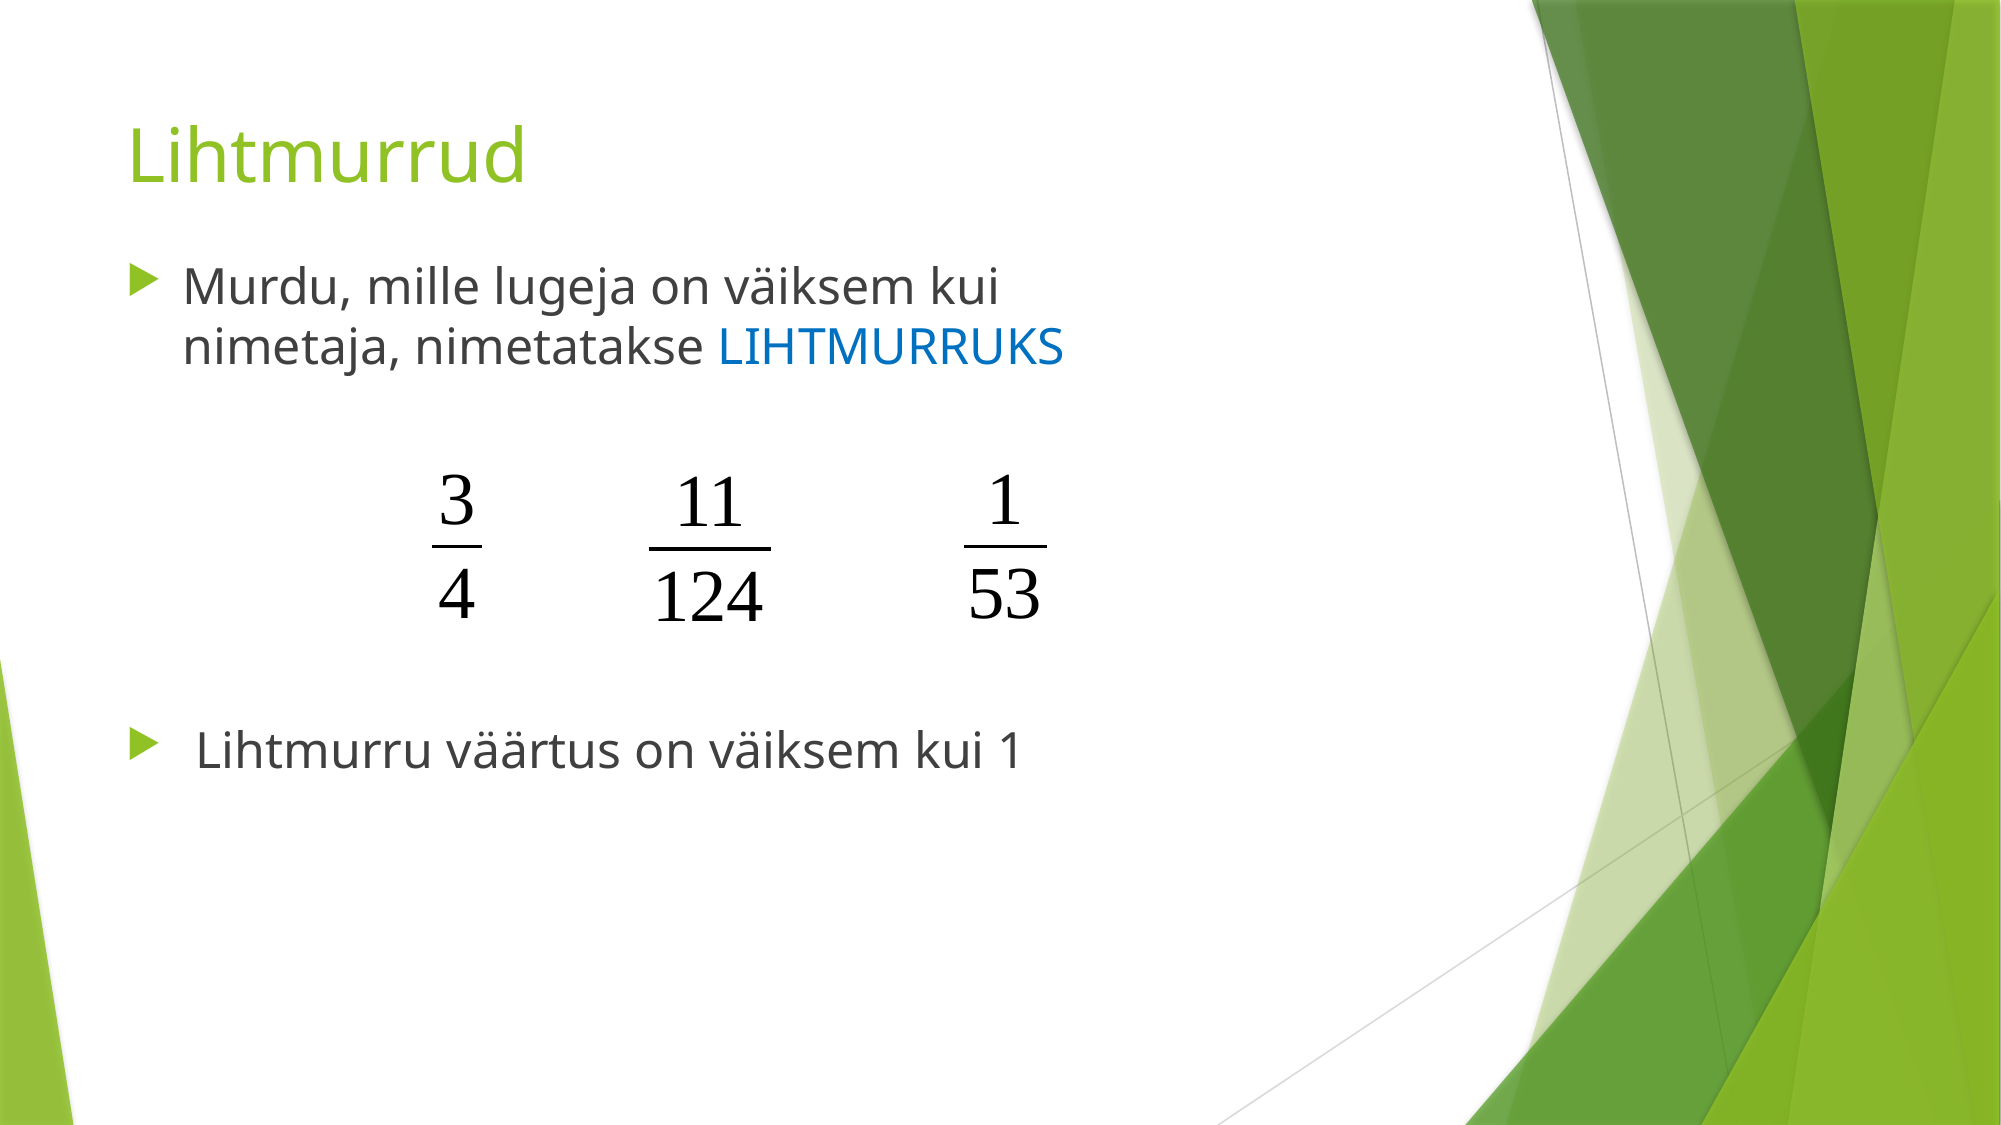

# Lihtmurrud
Murdu, mille lugeja on väiksem kui nimetaja, nimetatakse LIHTMURRUKS
 Lihtmurru väärtus on väiksem kui 1